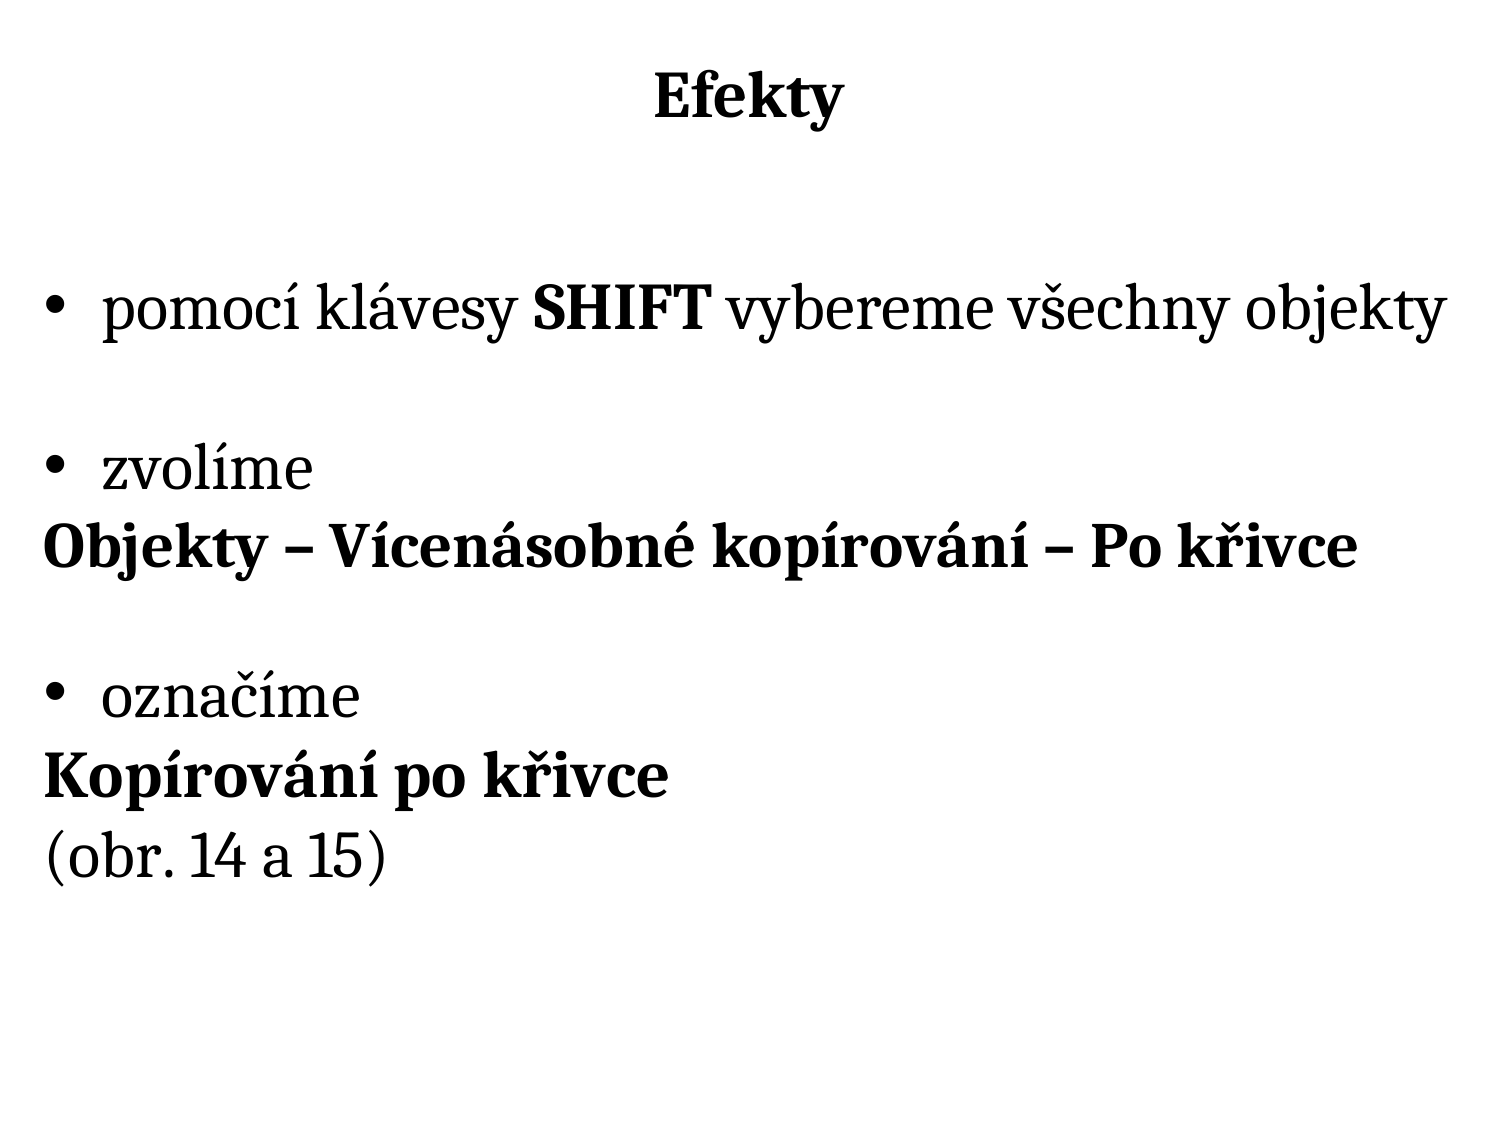

Efekty
pomocí klávesy SHIFT vybereme všechny objekty
zvolíme
Objekty – Vícenásobné kopírování – Po křivce
označíme
Kopírování po křivce
(obr. 14 a 15)